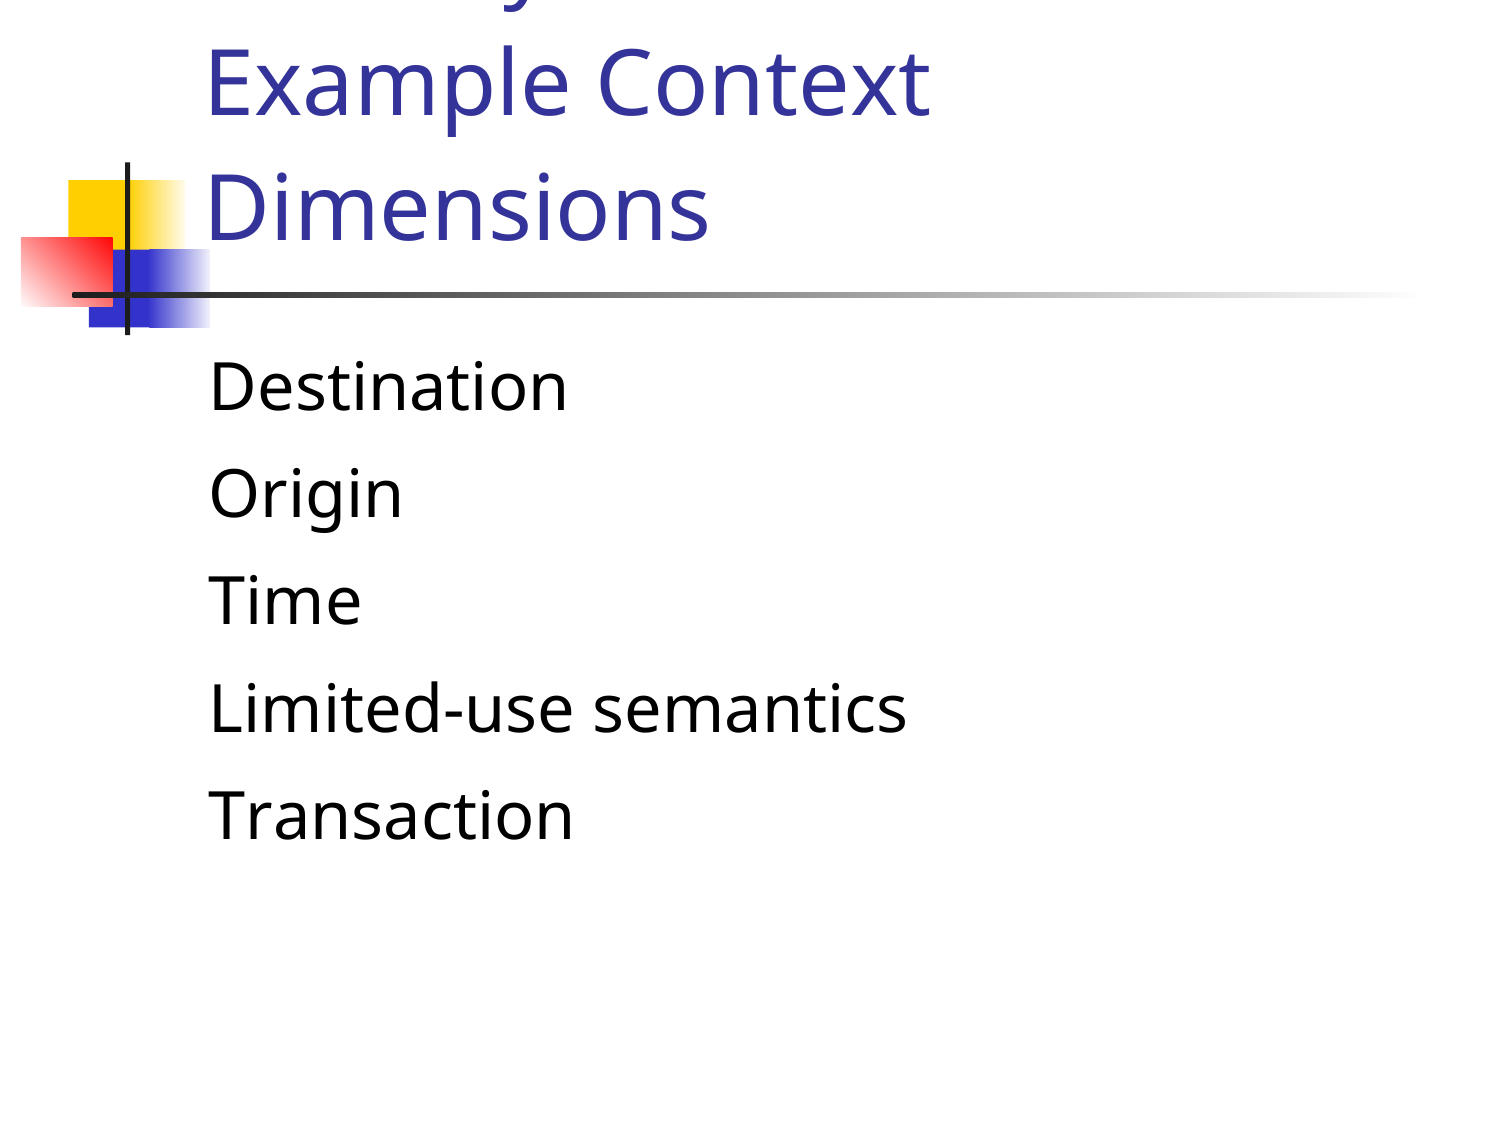

# Partially Reusable Data: Example Context Dimensions
Destination
Origin
Time
Limited-use semantics
Transaction